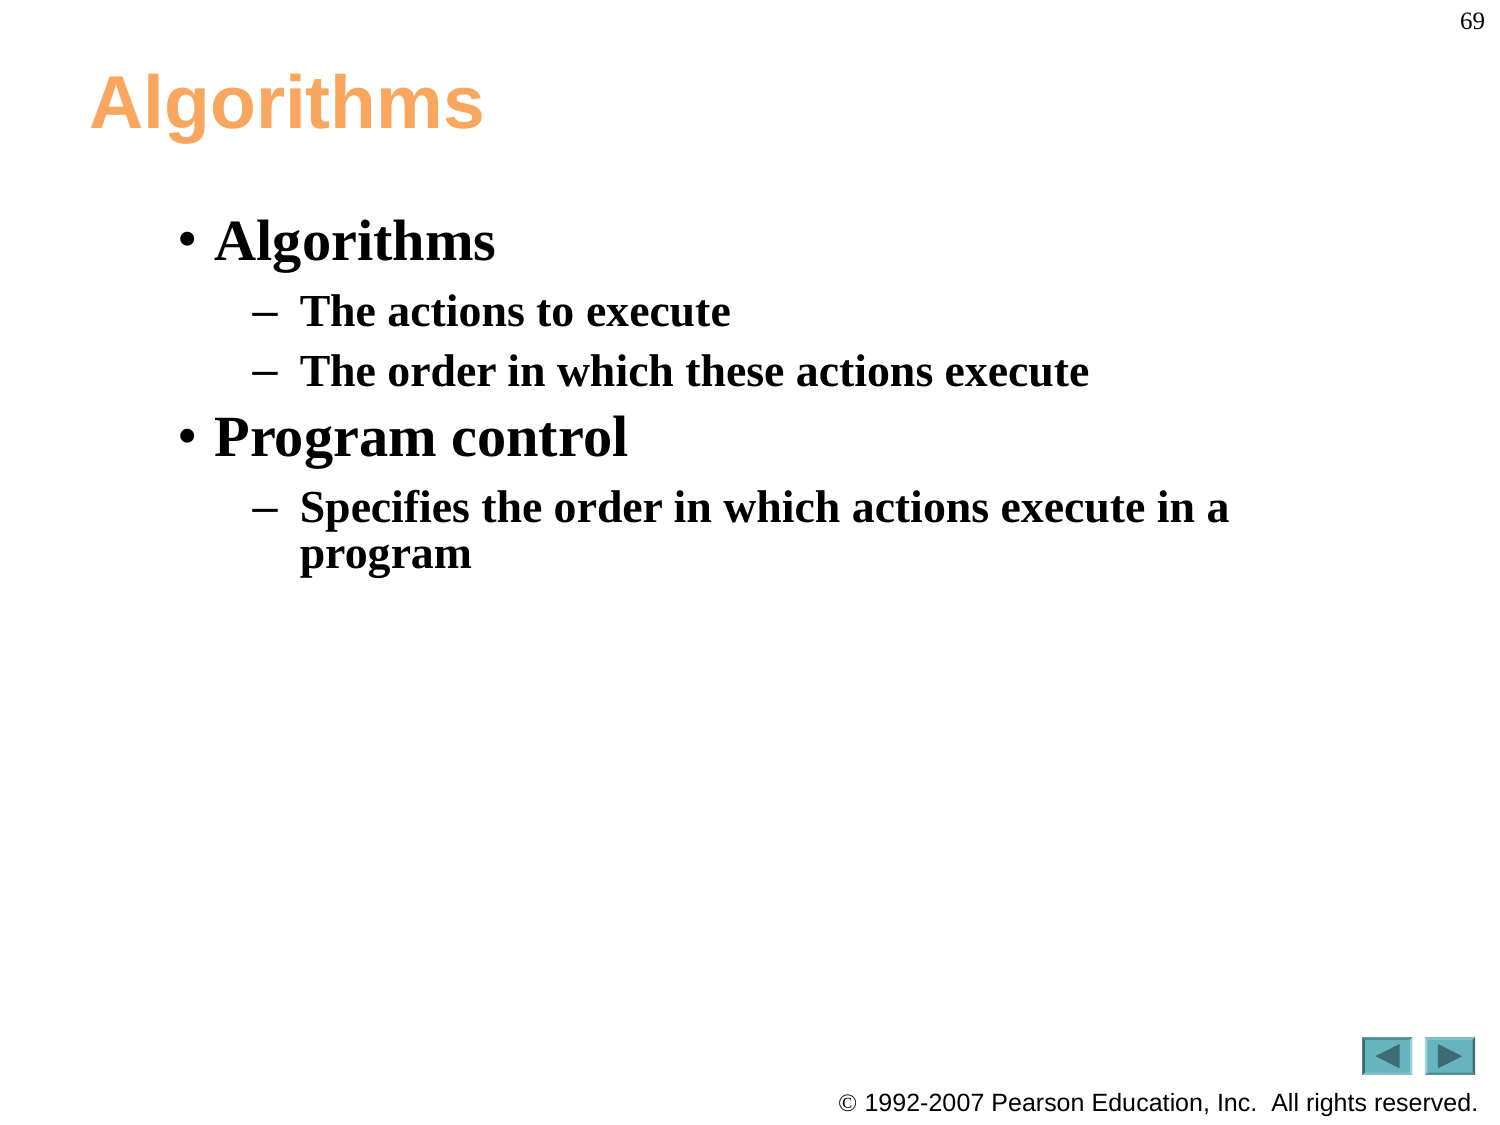

69
# Algorithms
Algorithms
The actions to execute
The order in which these actions execute
Program control
Specifies the order in which actions execute in a program